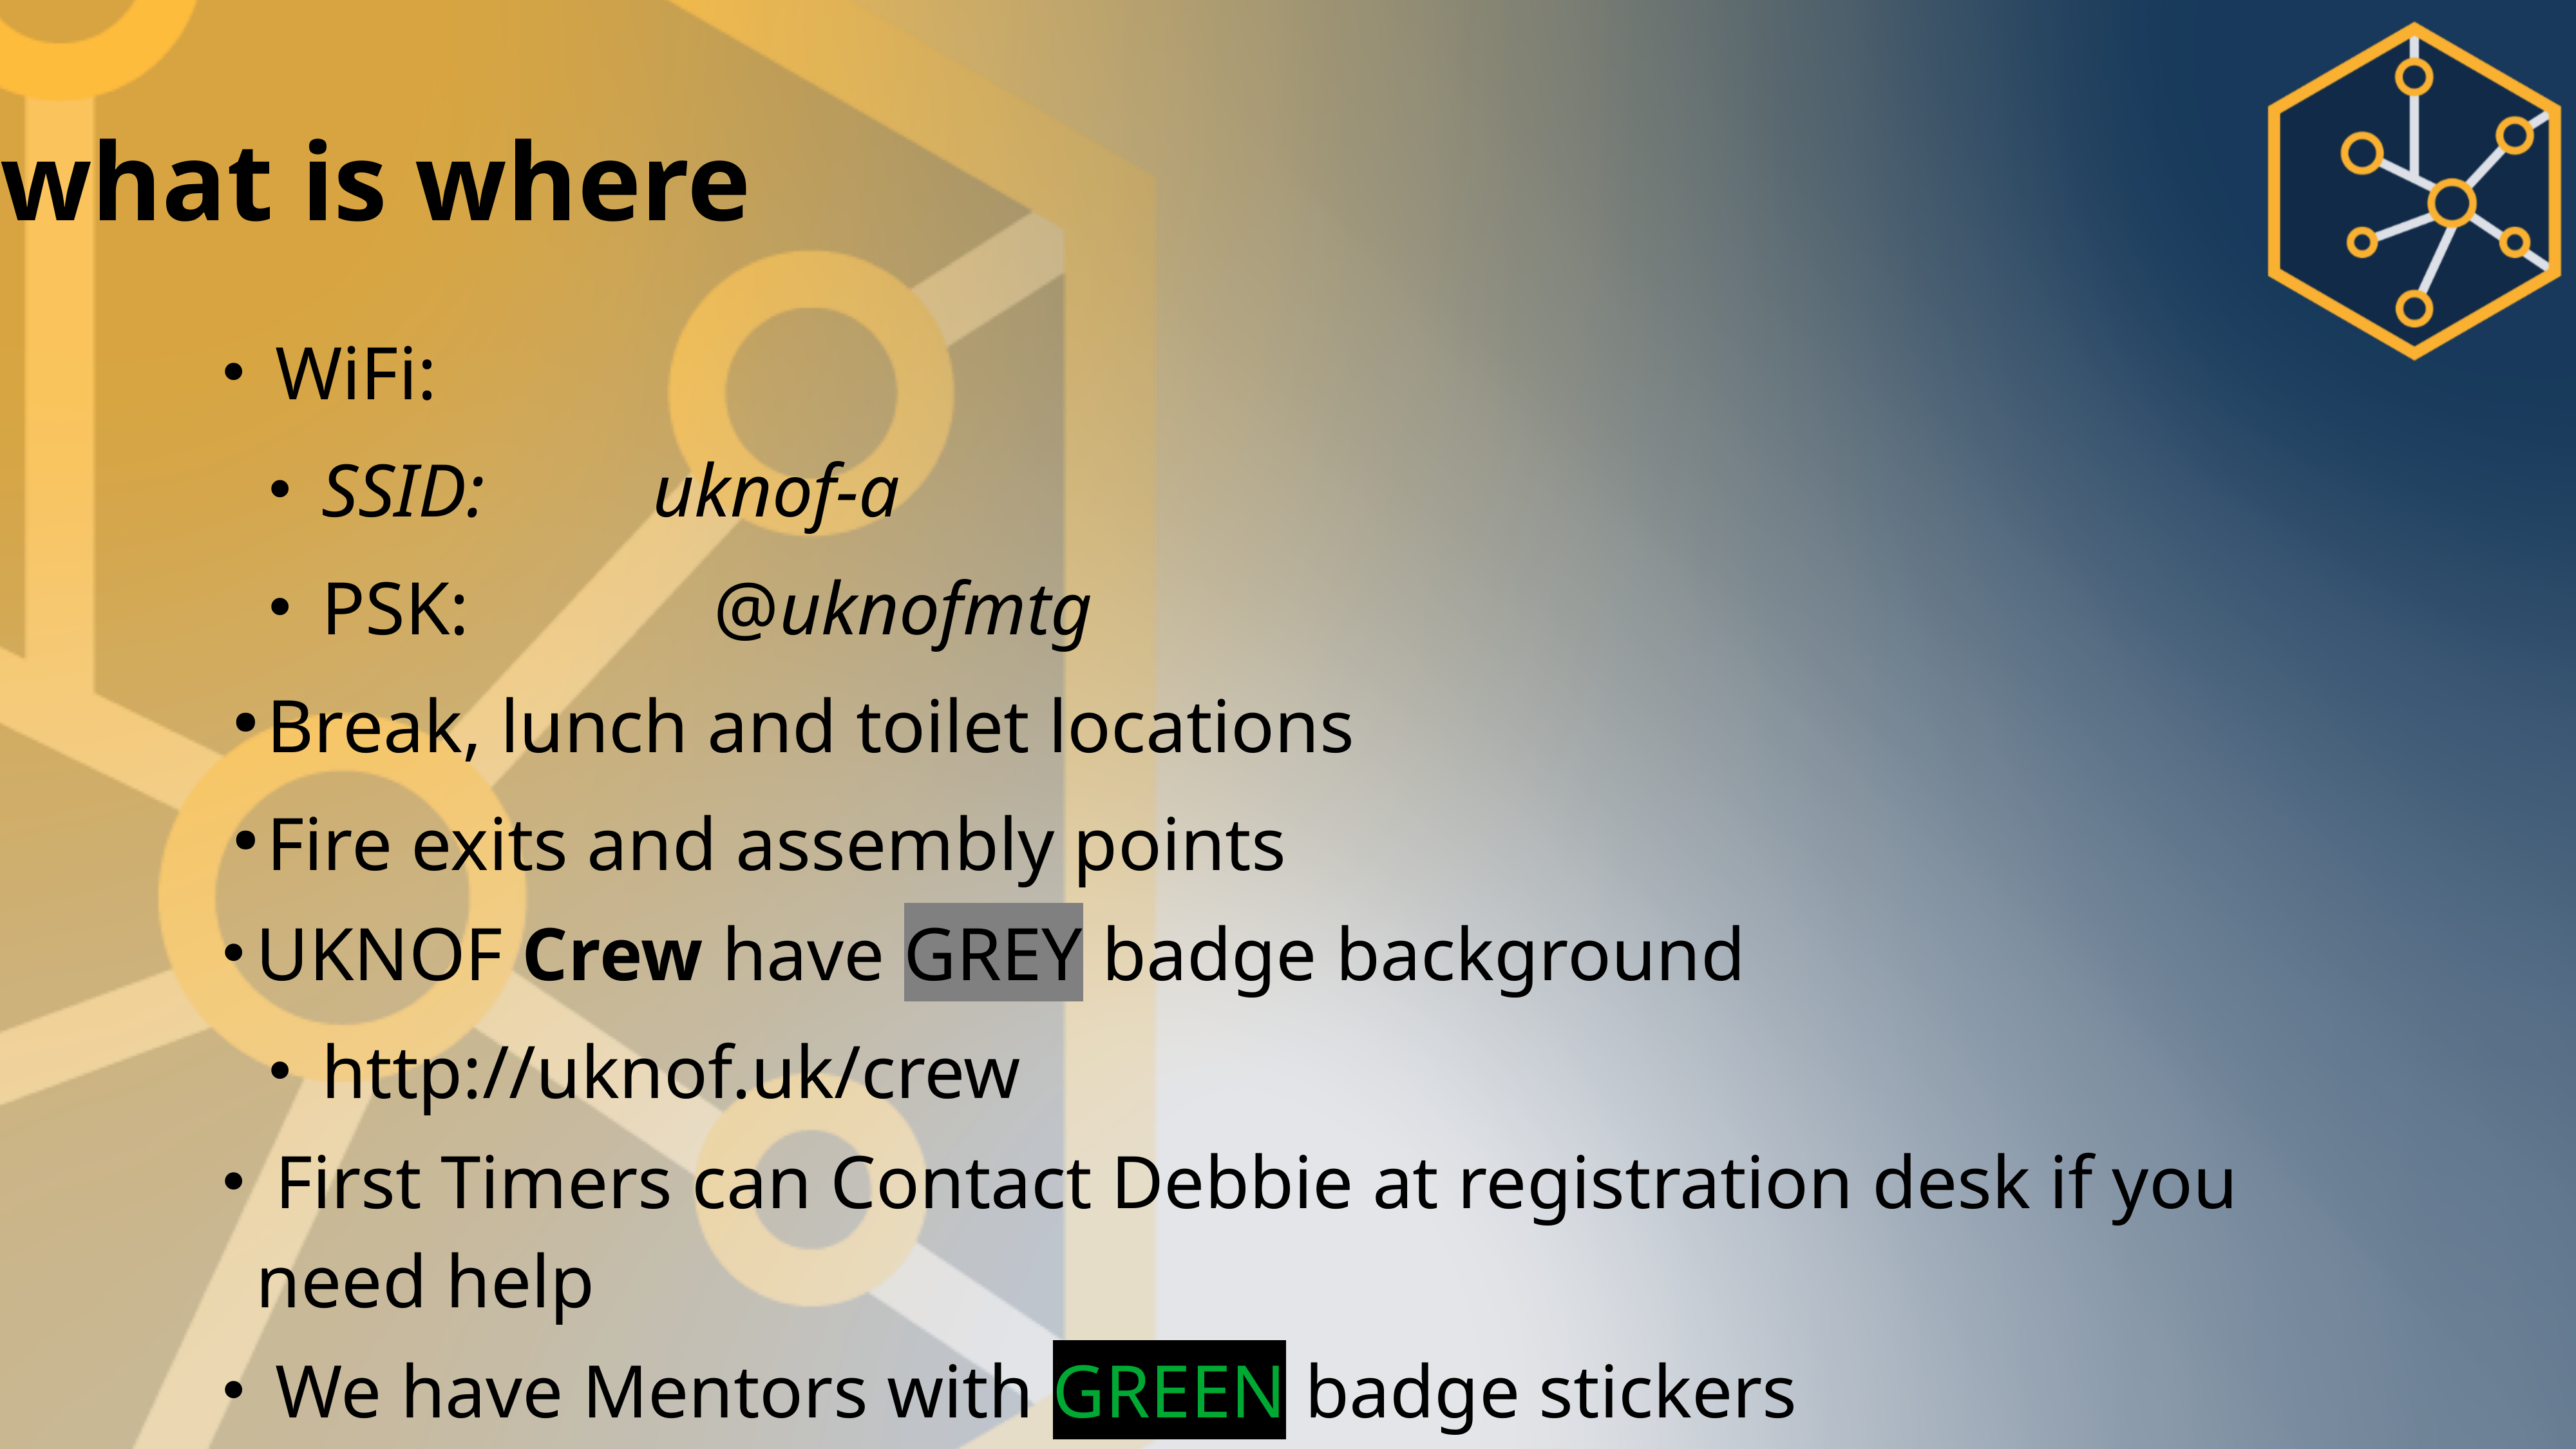

# what is where
 WiFi:
 SSID:				uknof-a
 PSK: @uknofmtg
Break, lunch and toilet locations
Fire exits and assembly points
UKNOF Crew have GREY badge background
 http://uknof.uk/crew
 First Timers can Contact Debbie at registration desk if you need help
 We have Mentors with GREEN badge stickers